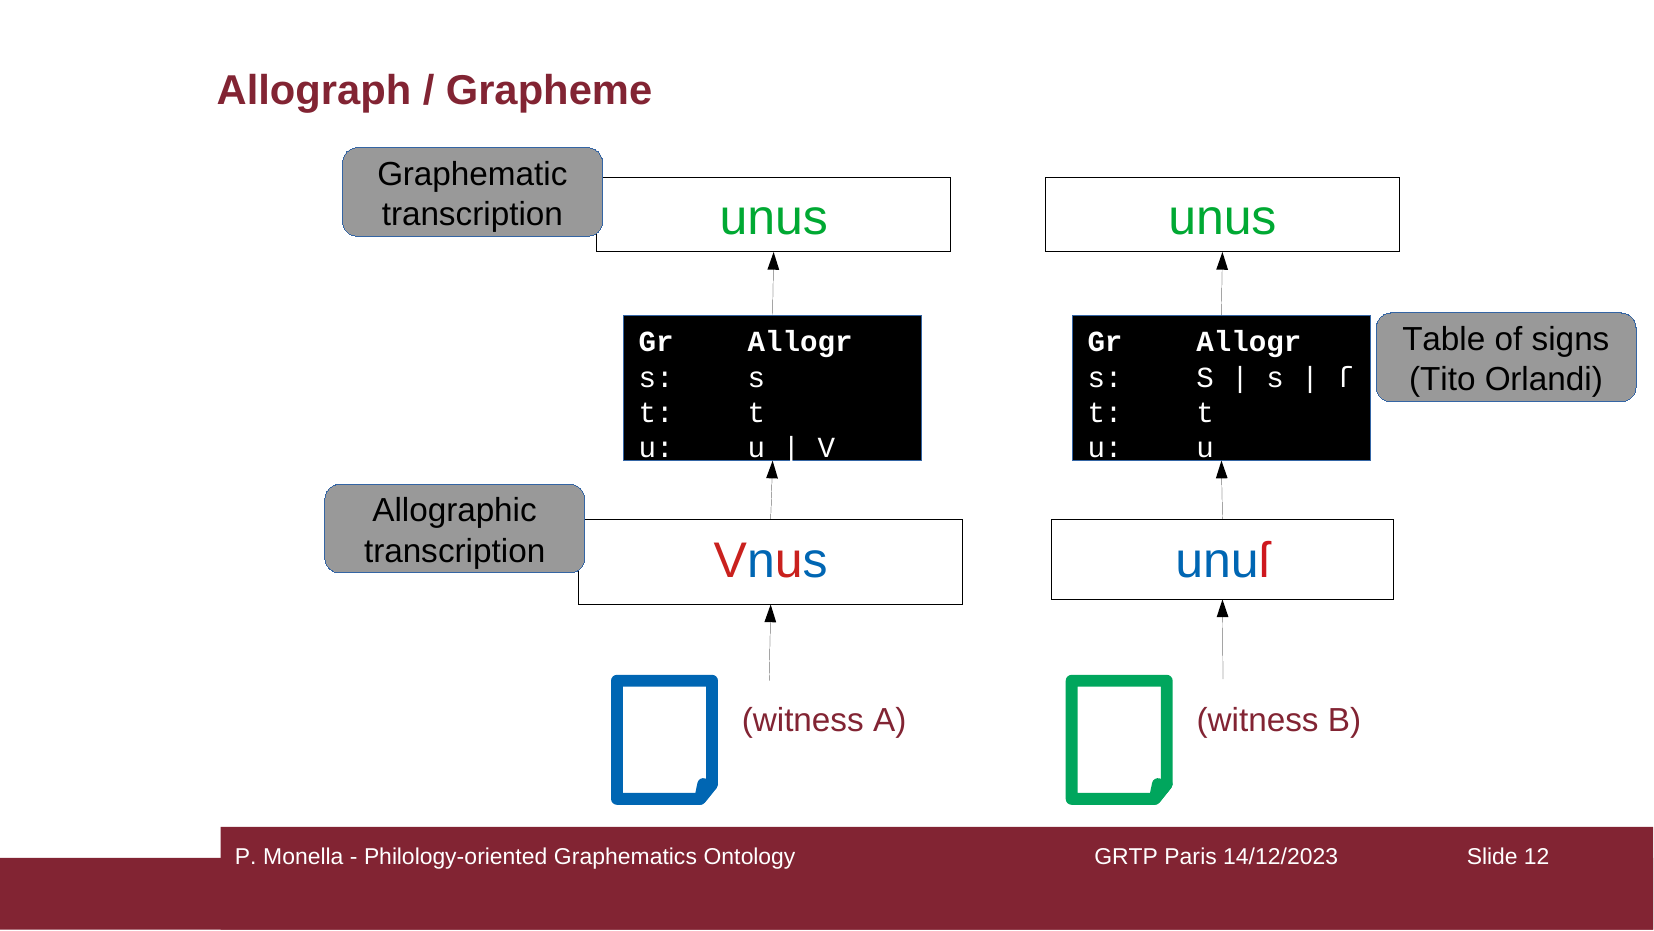

# Allograph / Grapheme
Graphematic
transcription
unus
unus
Table of signs
(Tito Orlandi)
Gr	 Allogr
s:	 s
t:	 t
u:	 u | V
Gr	 Allogr
s:	 S | s | ſ
t:	 t
u:	 u
Allographic
transcription
Vnus
unuſ
 (witness A)
 (witness B)
P. Monella - Philology-oriented Graphematics Ontology
12